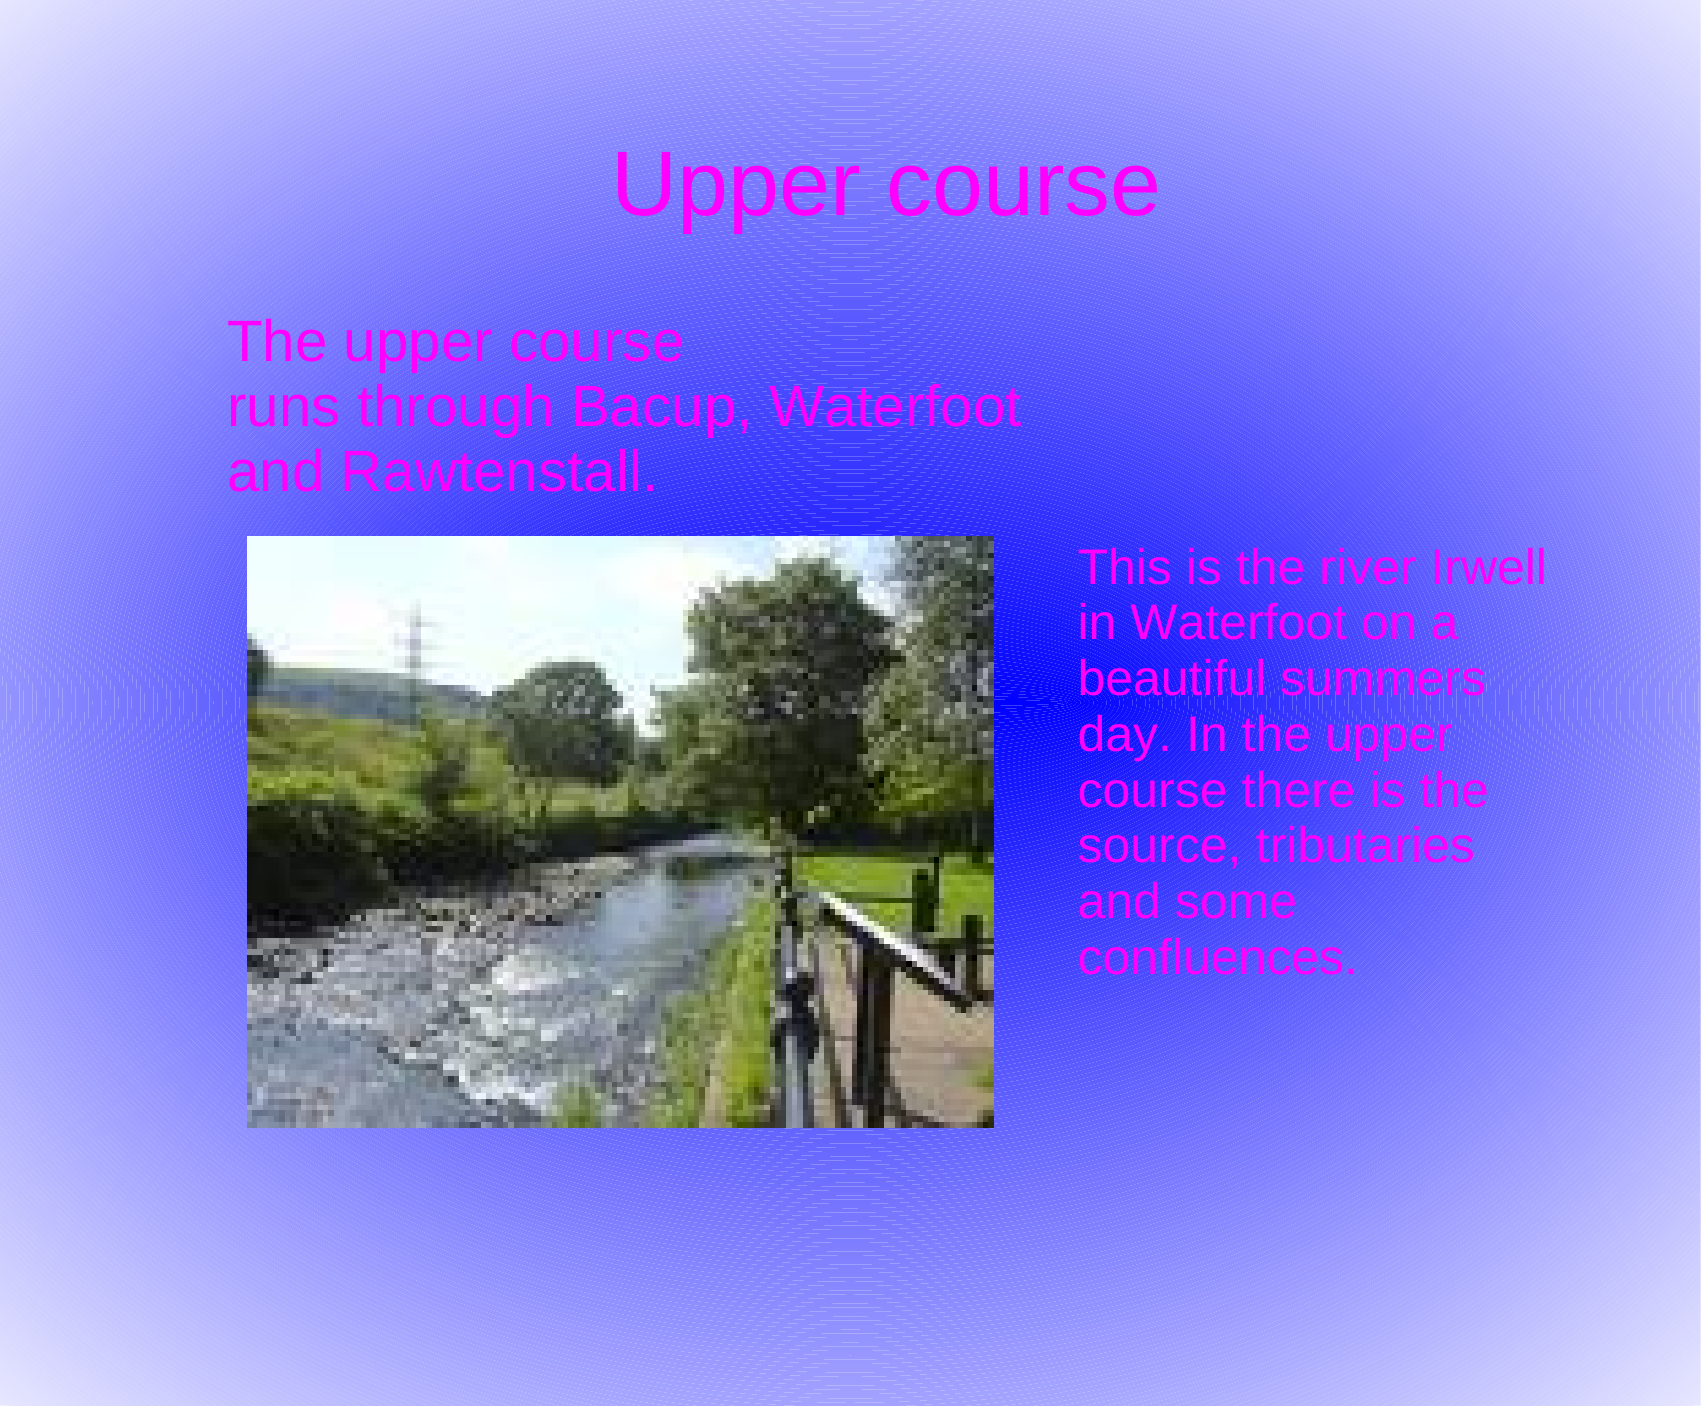

# Upper course
The upper course
runs through Bacup, Waterfoot
and Rawtenstall.
This is the river Irwell
in Waterfoot on a
beautiful summers day. In the upper course there is the source, tributaries and some confluences.